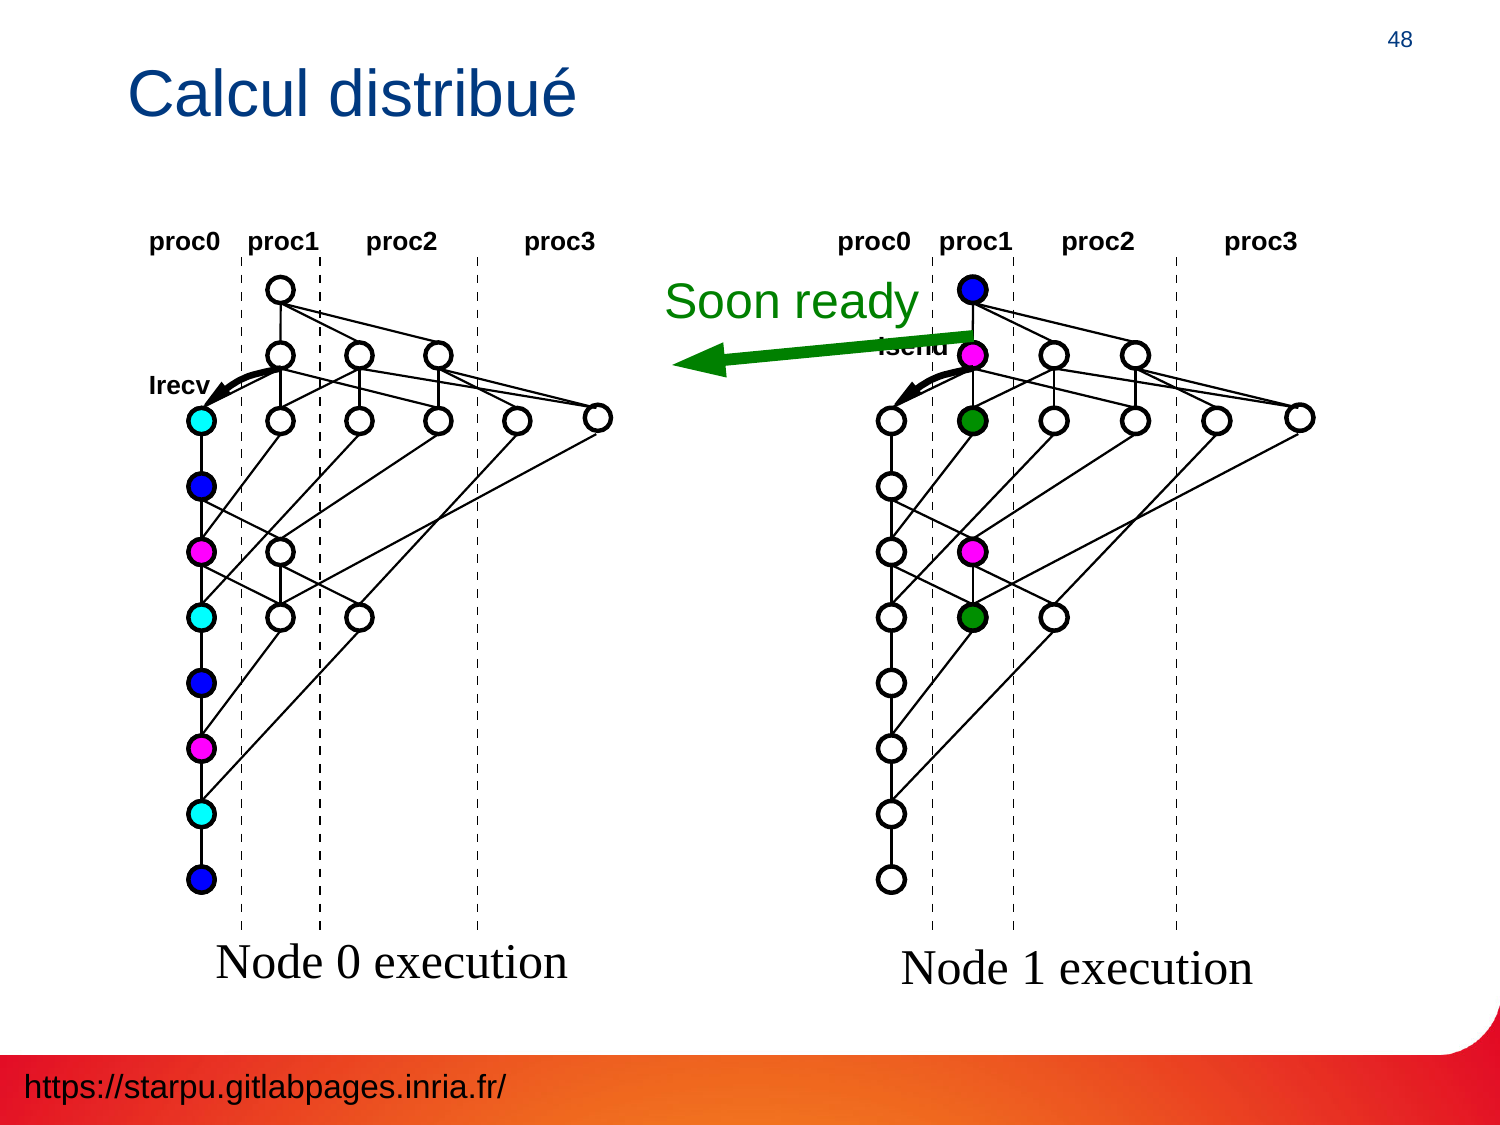

# Calcul distribué
Soon ready
Node 0 execution
Node 1 execution